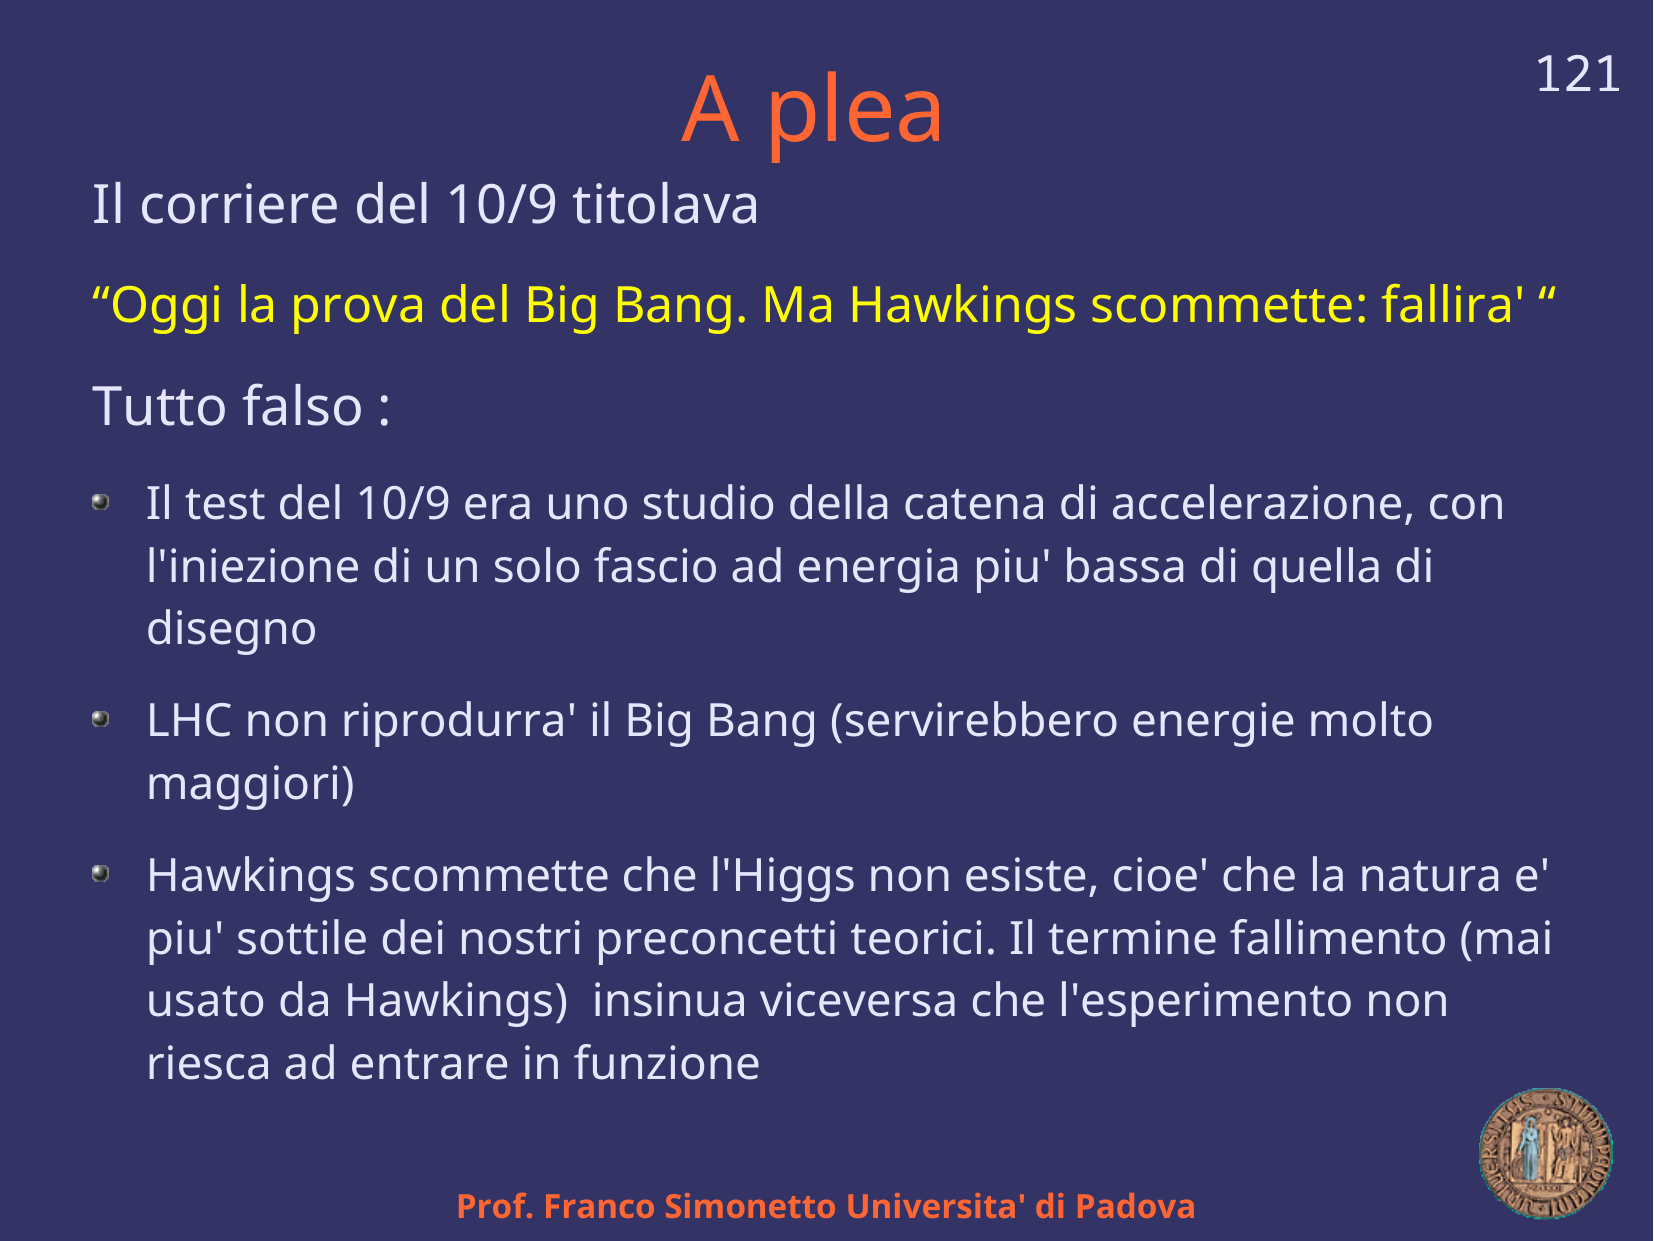

121
# A plea
Il corriere del 10/9 titolava
“Oggi la prova del Big Bang. Ma Hawkings scommette: fallira' “
Tutto falso :
Il test del 10/9 era uno studio della catena di accelerazione, con l'iniezione di un solo fascio ad energia piu' bassa di quella di disegno
LHC non riprodurra' il Big Bang (servirebbero energie molto maggiori)
Hawkings scommette che l'Higgs non esiste, cioe' che la natura e' piu' sottile dei nostri preconcetti teorici. Il termine fallimento (mai usato da Hawkings) insinua viceversa che l'esperimento non riesca ad entrare in funzione